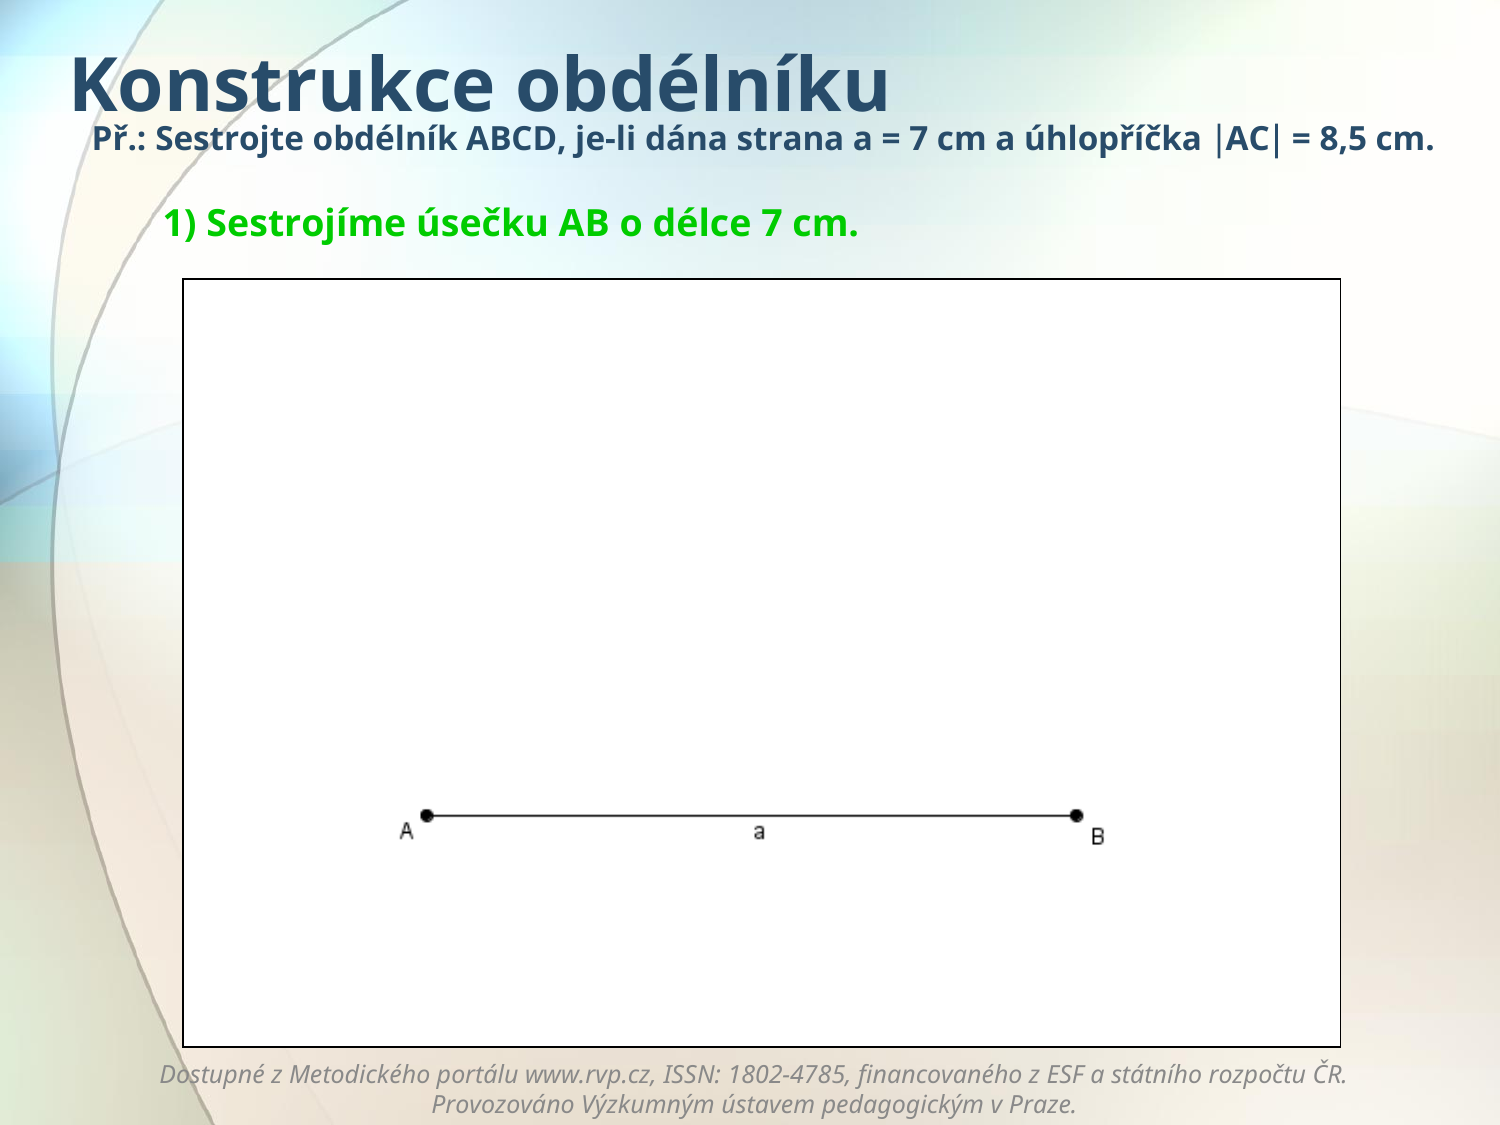

# Konstrukce obdélníku
Př.: Sestrojte obdélník ABCD, je-li dána strana a = 7 cm a úhlopříčka AC = 8,5 cm.
1) Sestrojíme úsečku AB o délce 7 cm.